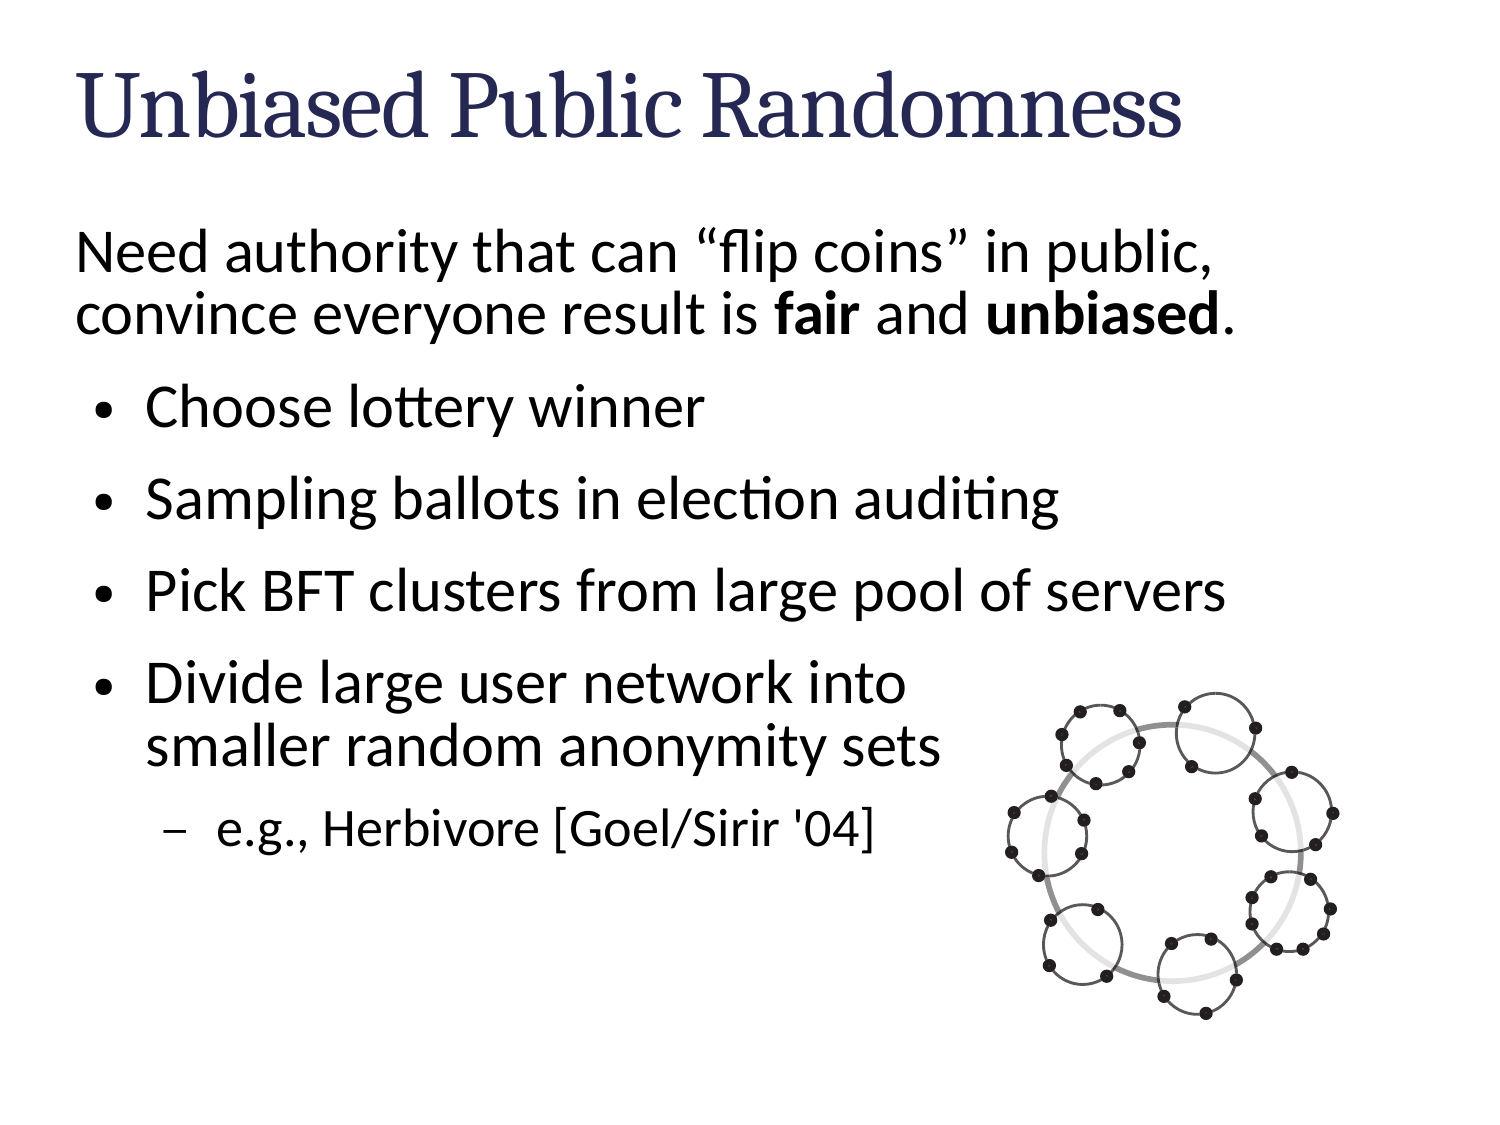

# Unbiased Public Randomness
Need authority that can “flip coins” in public,
convince everyone result is fair and unbiased.
Choose lottery winner
Sampling ballots in election auditing
Pick BFT clusters from large pool of servers
Divide large user network into
smaller random anonymity sets
e.g., Herbivore [Goel/Sirir '04]